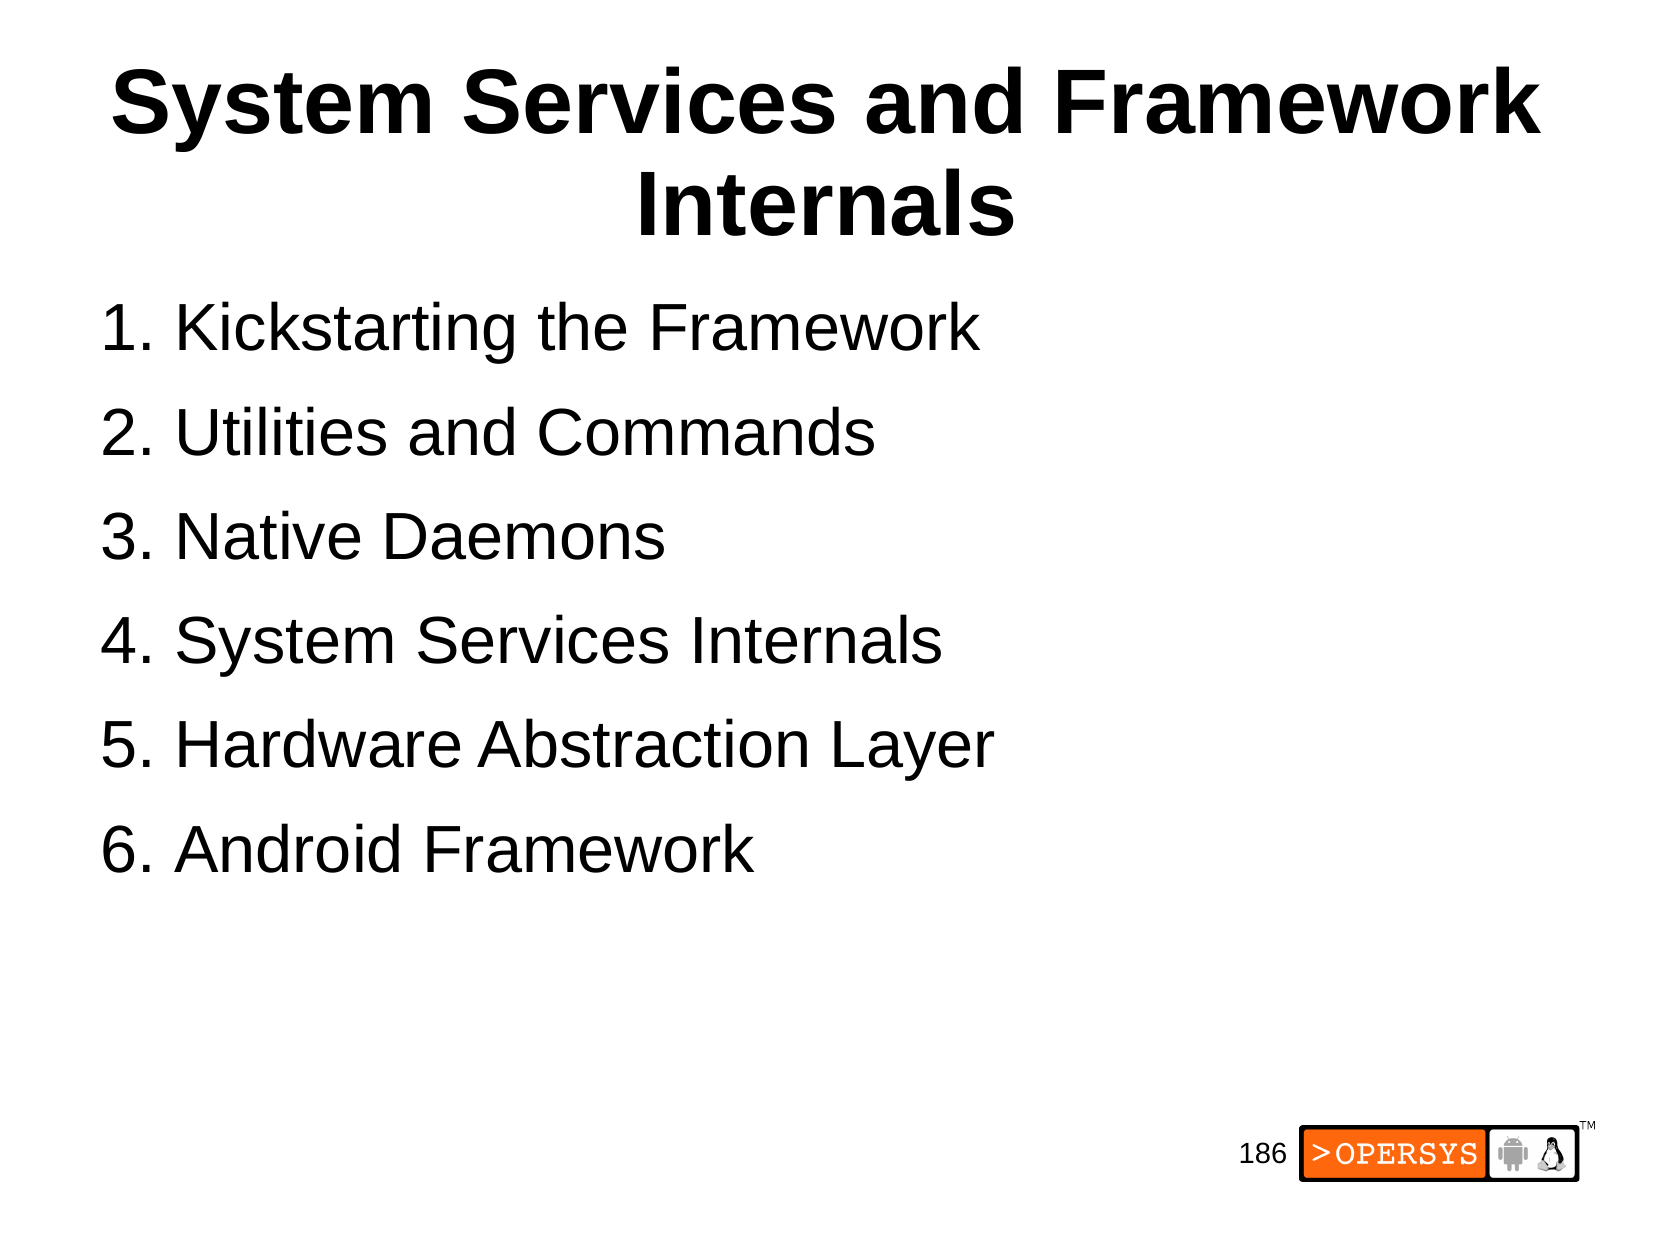

# System Services and Framework Internals
 Kickstarting the Framework
 Utilities and Commands
 Native Daemons
 System Services Internals
 Hardware Abstraction Layer
 Android Framework